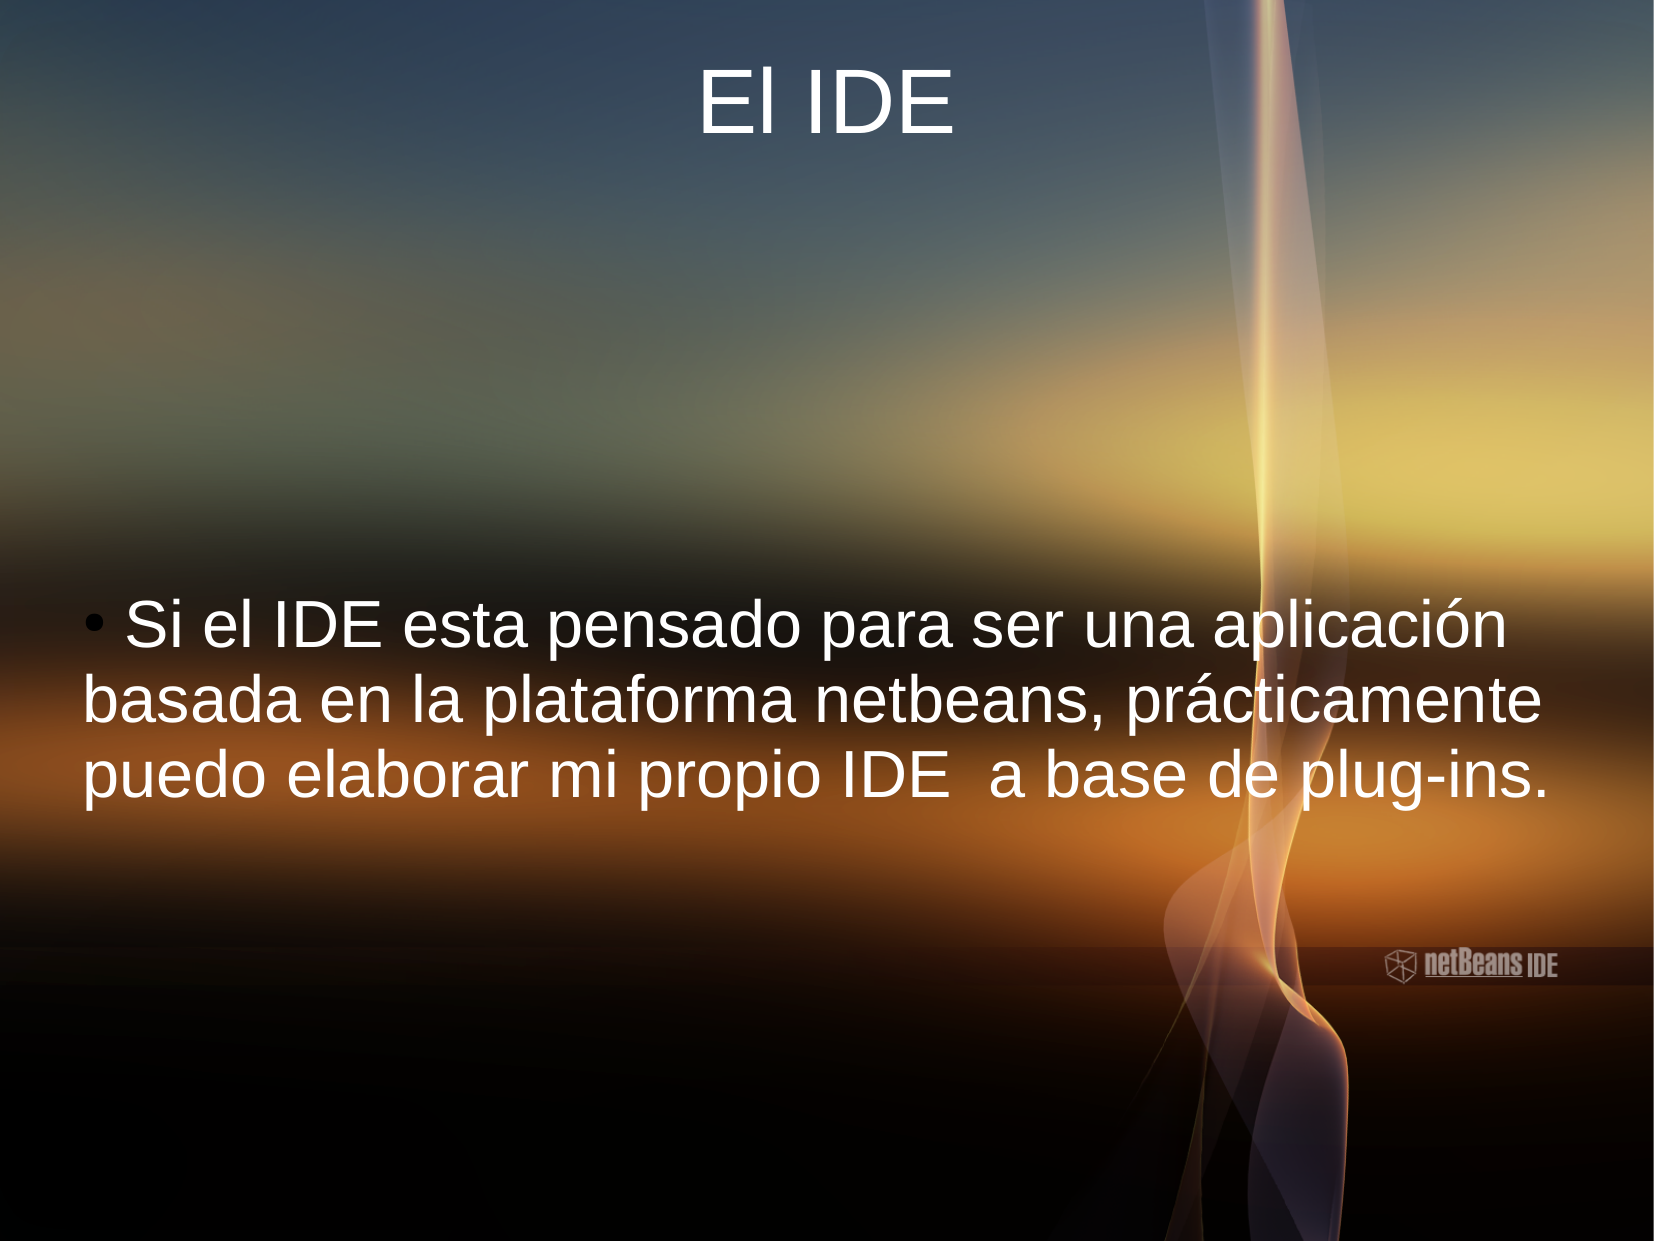

# El IDE
 Si el IDE esta pensado para ser una aplicación basada en la plataforma netbeans, prácticamente puedo elaborar mi propio IDE a base de plug-ins.